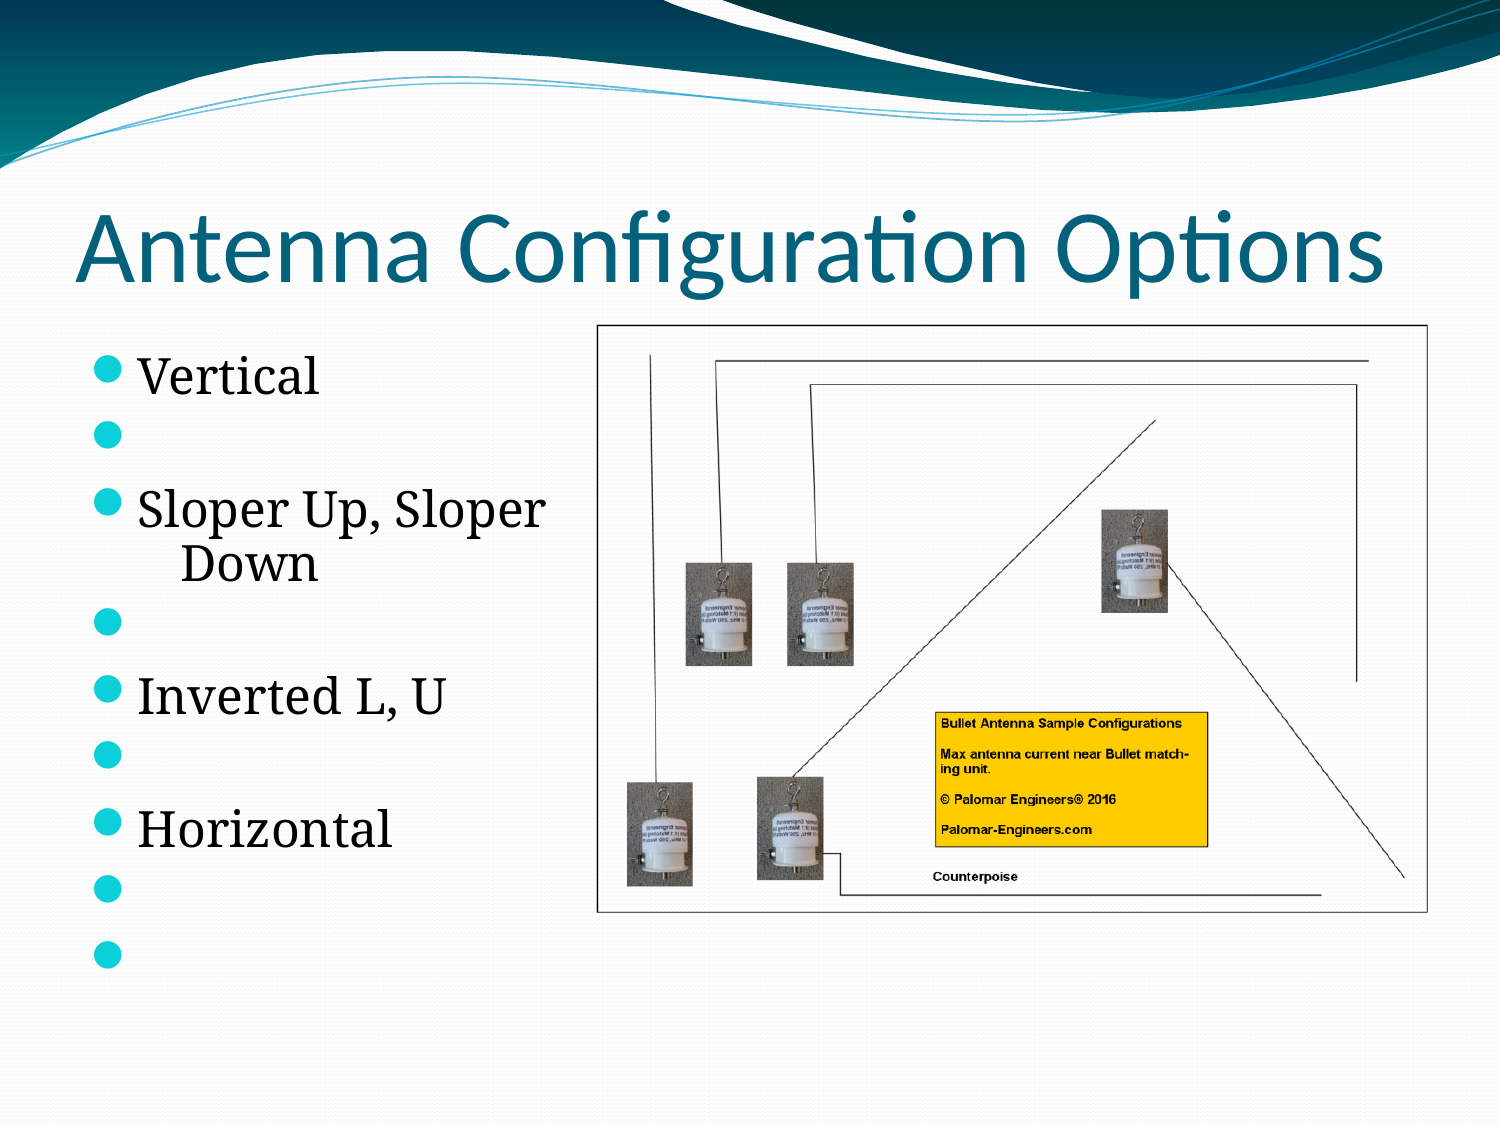

# Antenna Configuration Options
Vertical
Sloper Up, Sloper Down
Inverted L, U
Horizontal